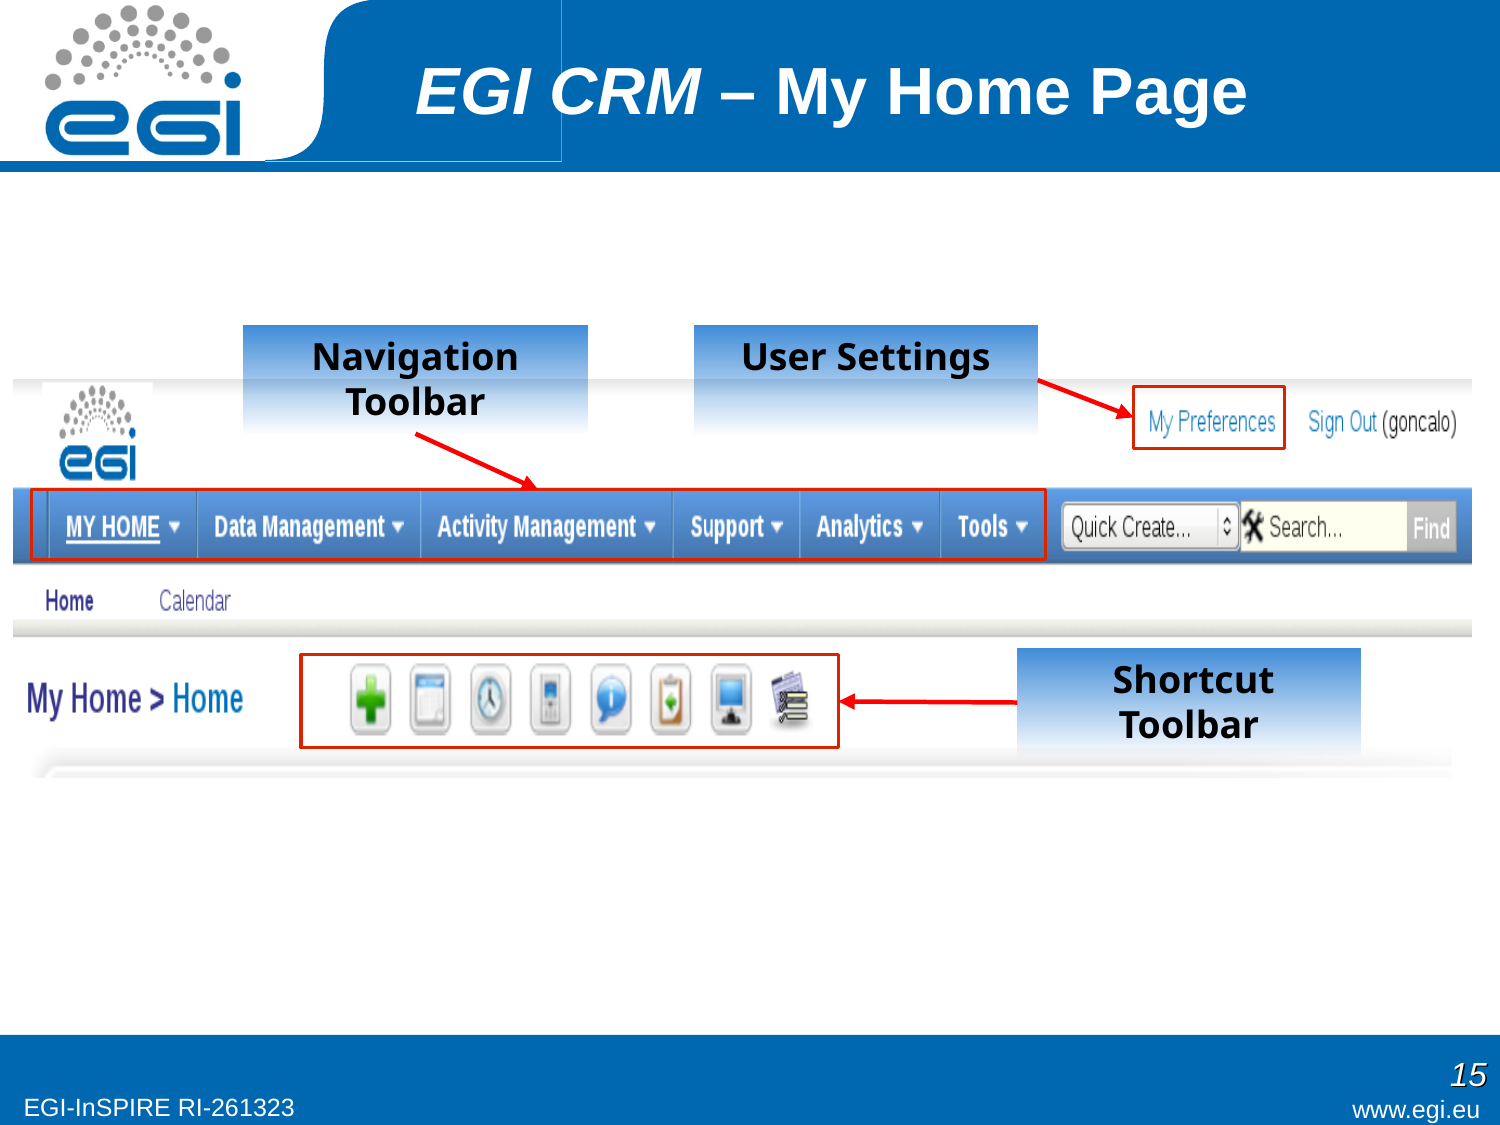

EGI CRM – My Home Page
Navigation Toolbar
User Settings
 Shortcut
Toolbar
15